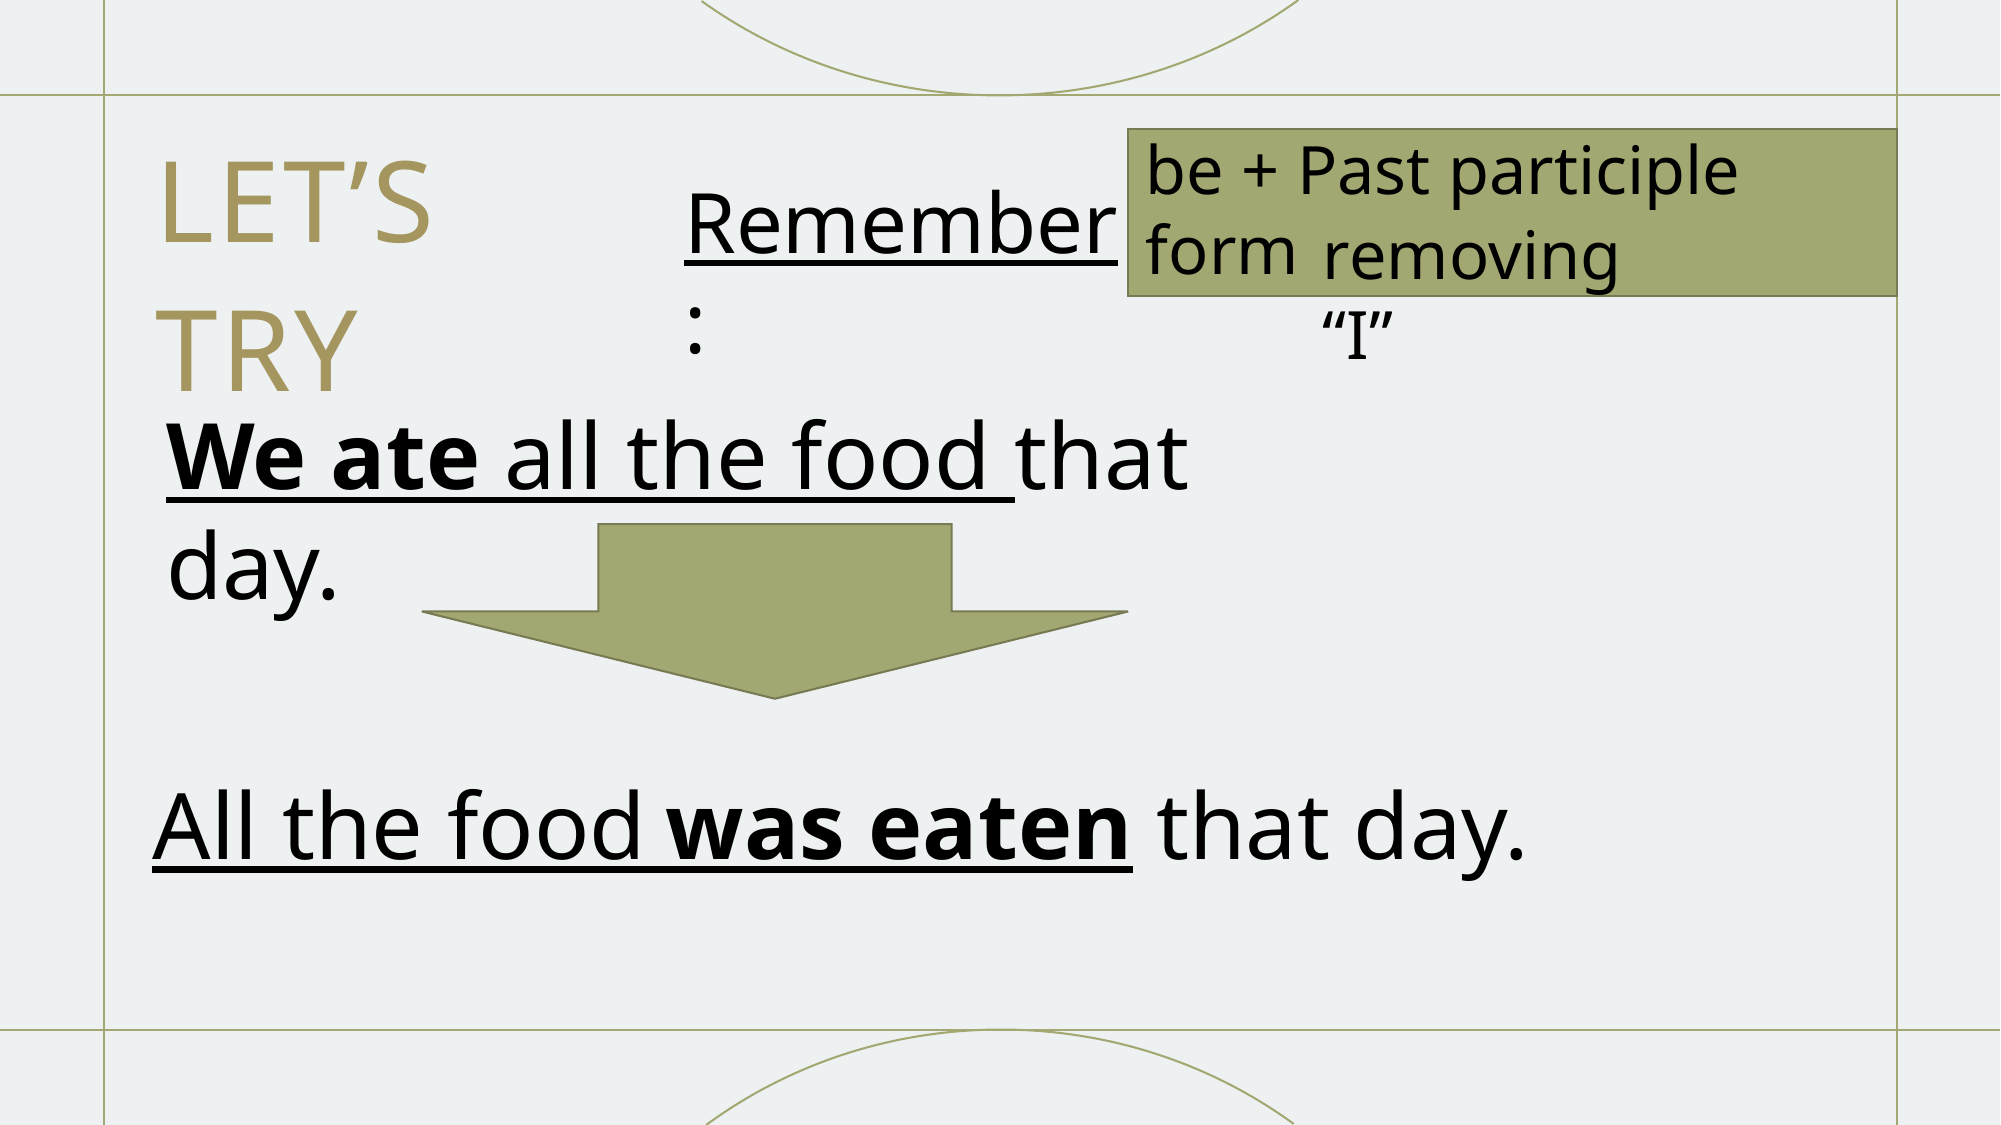

# LET’S TRY
be + Past participle form
Remember:
removing “I”
We ate all the food that day.
All the food
was eaten
that day.